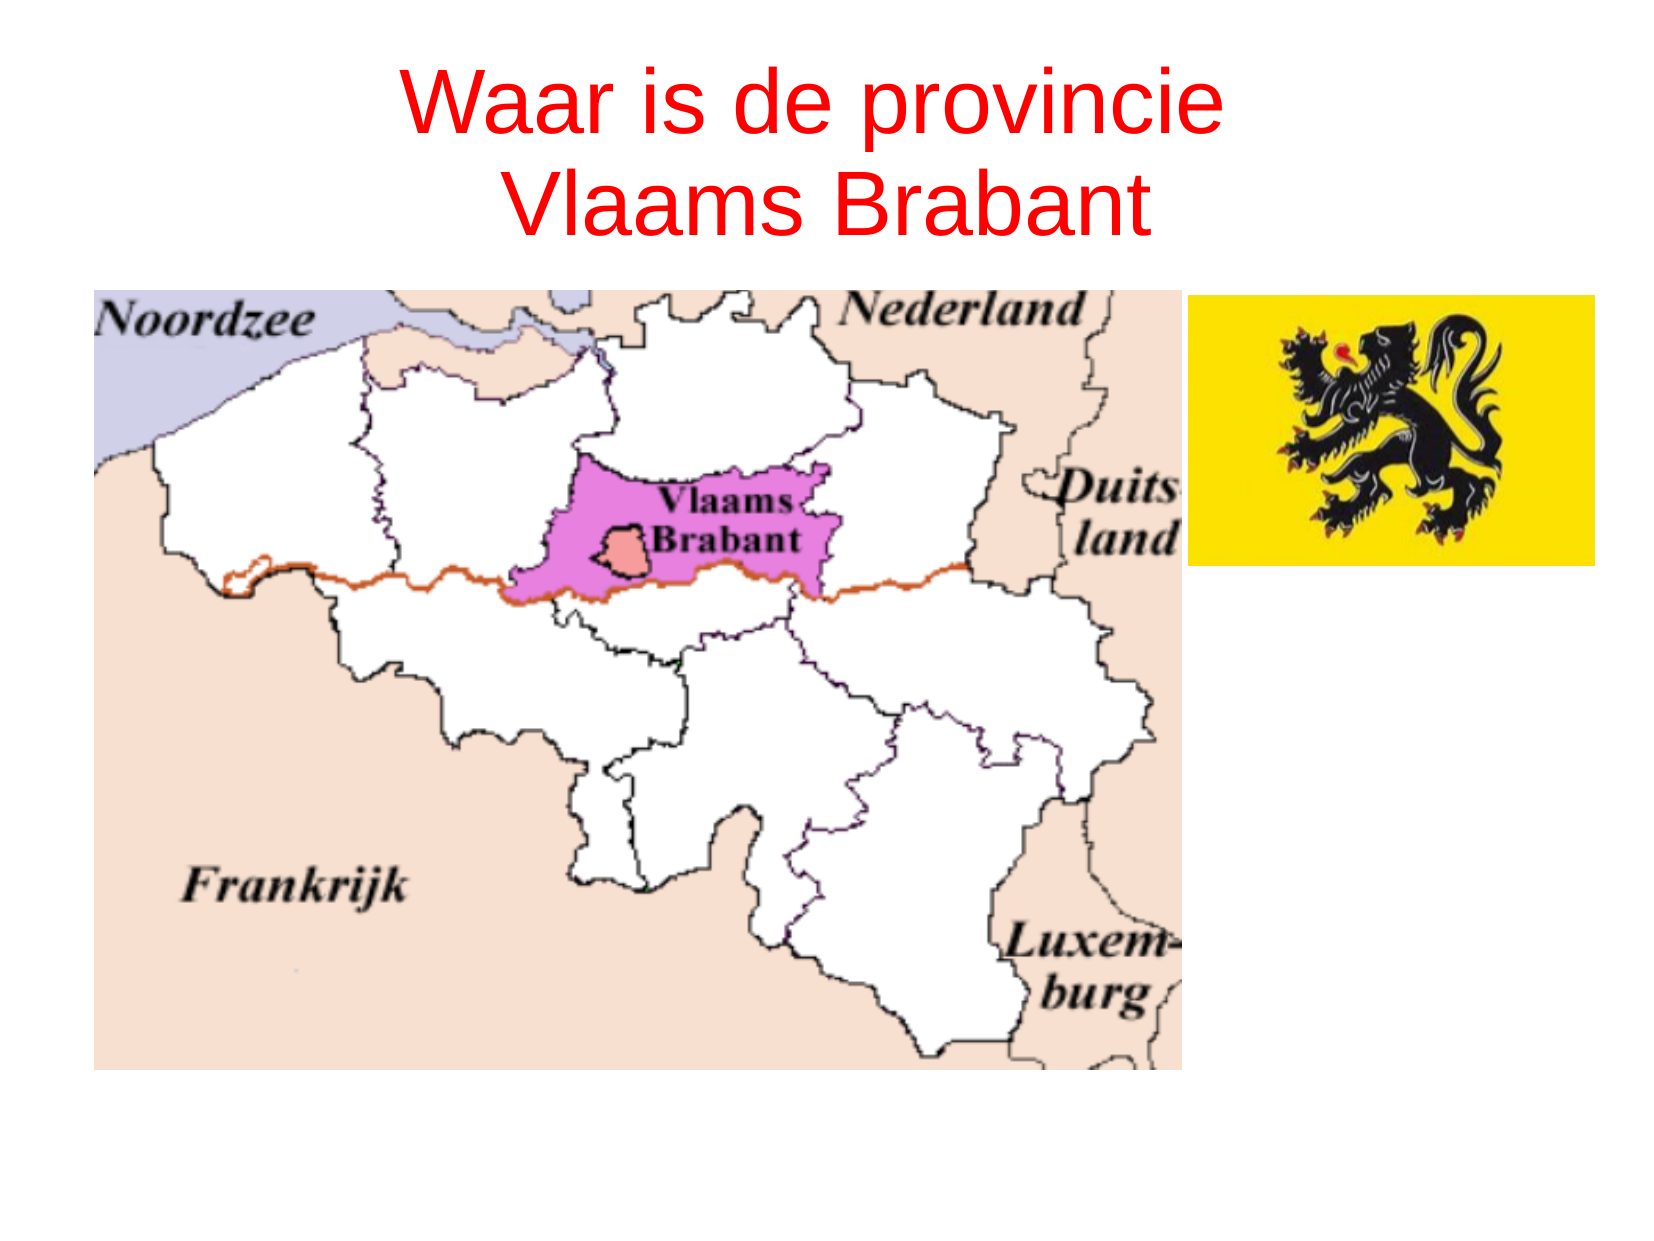

# Waar is de provincie Vlaams Brabant